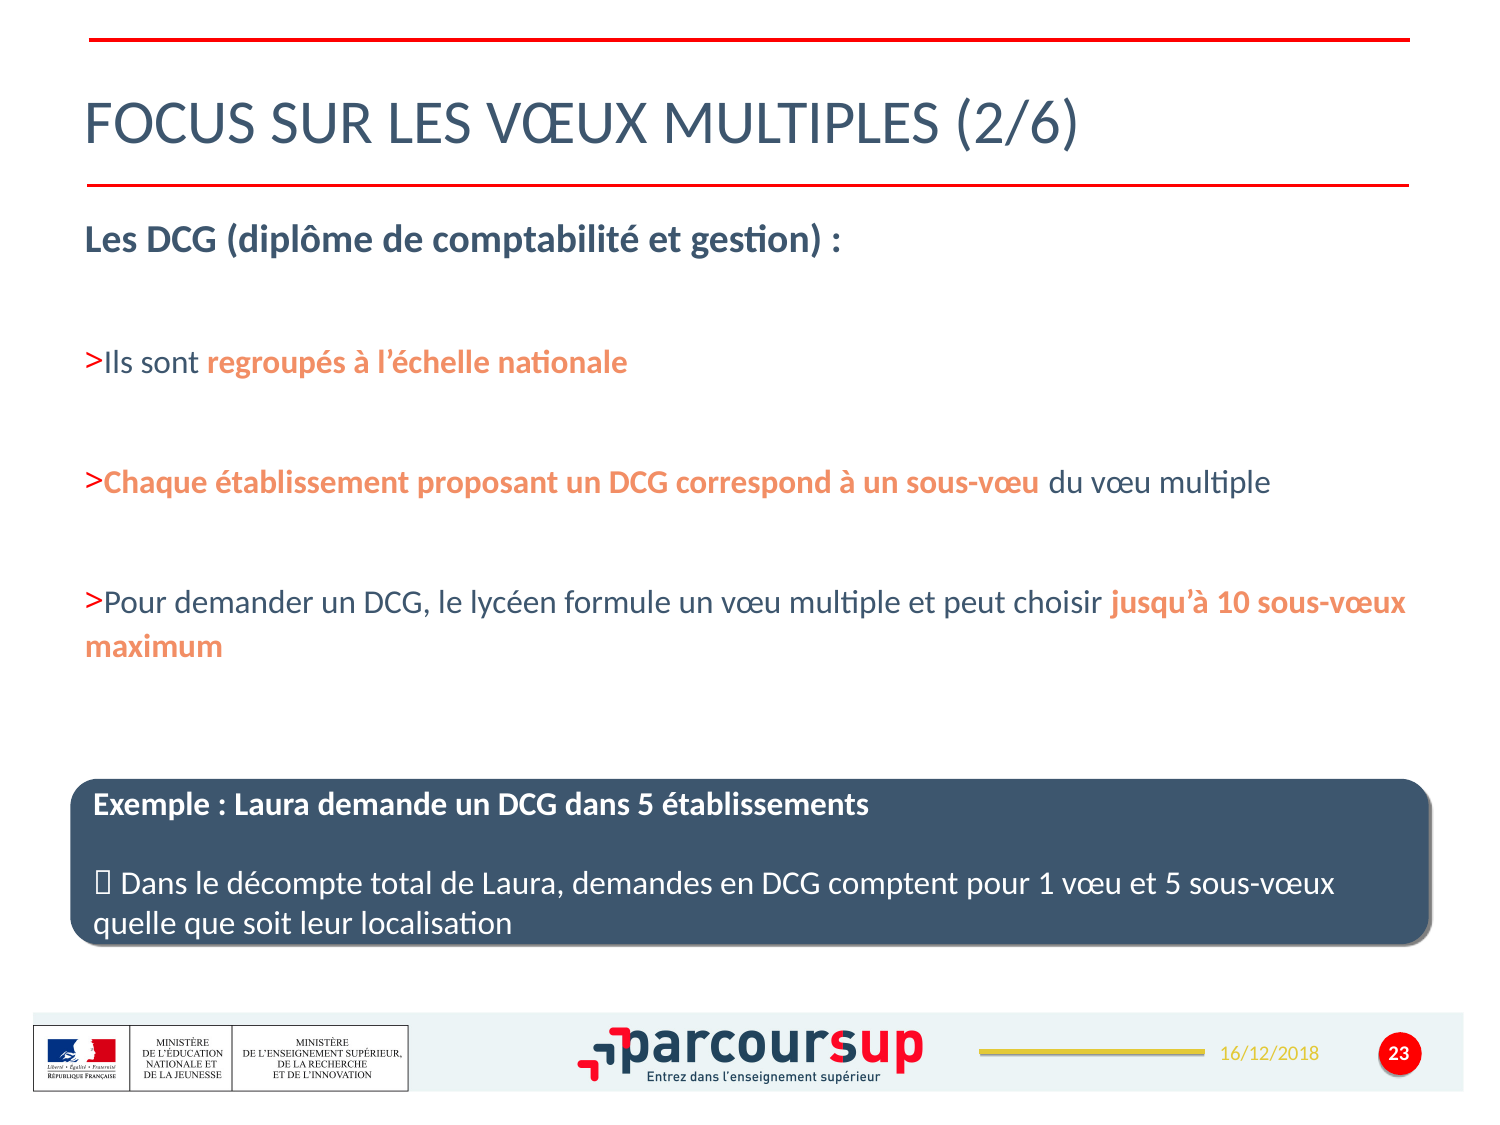

# Focus sur les vœux multiples (2/6)
Les DCG (diplôme de comptabilité et gestion) :
Ils sont regroupés à l’échelle nationale
Chaque établissement proposant un DCG correspond à un sous-vœu du vœu multiple
Pour demander un DCG, le lycéen formule un vœu multiple et peut choisir jusqu’à 10 sous-vœux maximum
Exemple : Laura demande un DCG dans 5 établissements
 Dans le décompte total de Laura, demandes en DCG comptent pour 1 vœu et 5 sous-vœux quelle que soit leur localisation